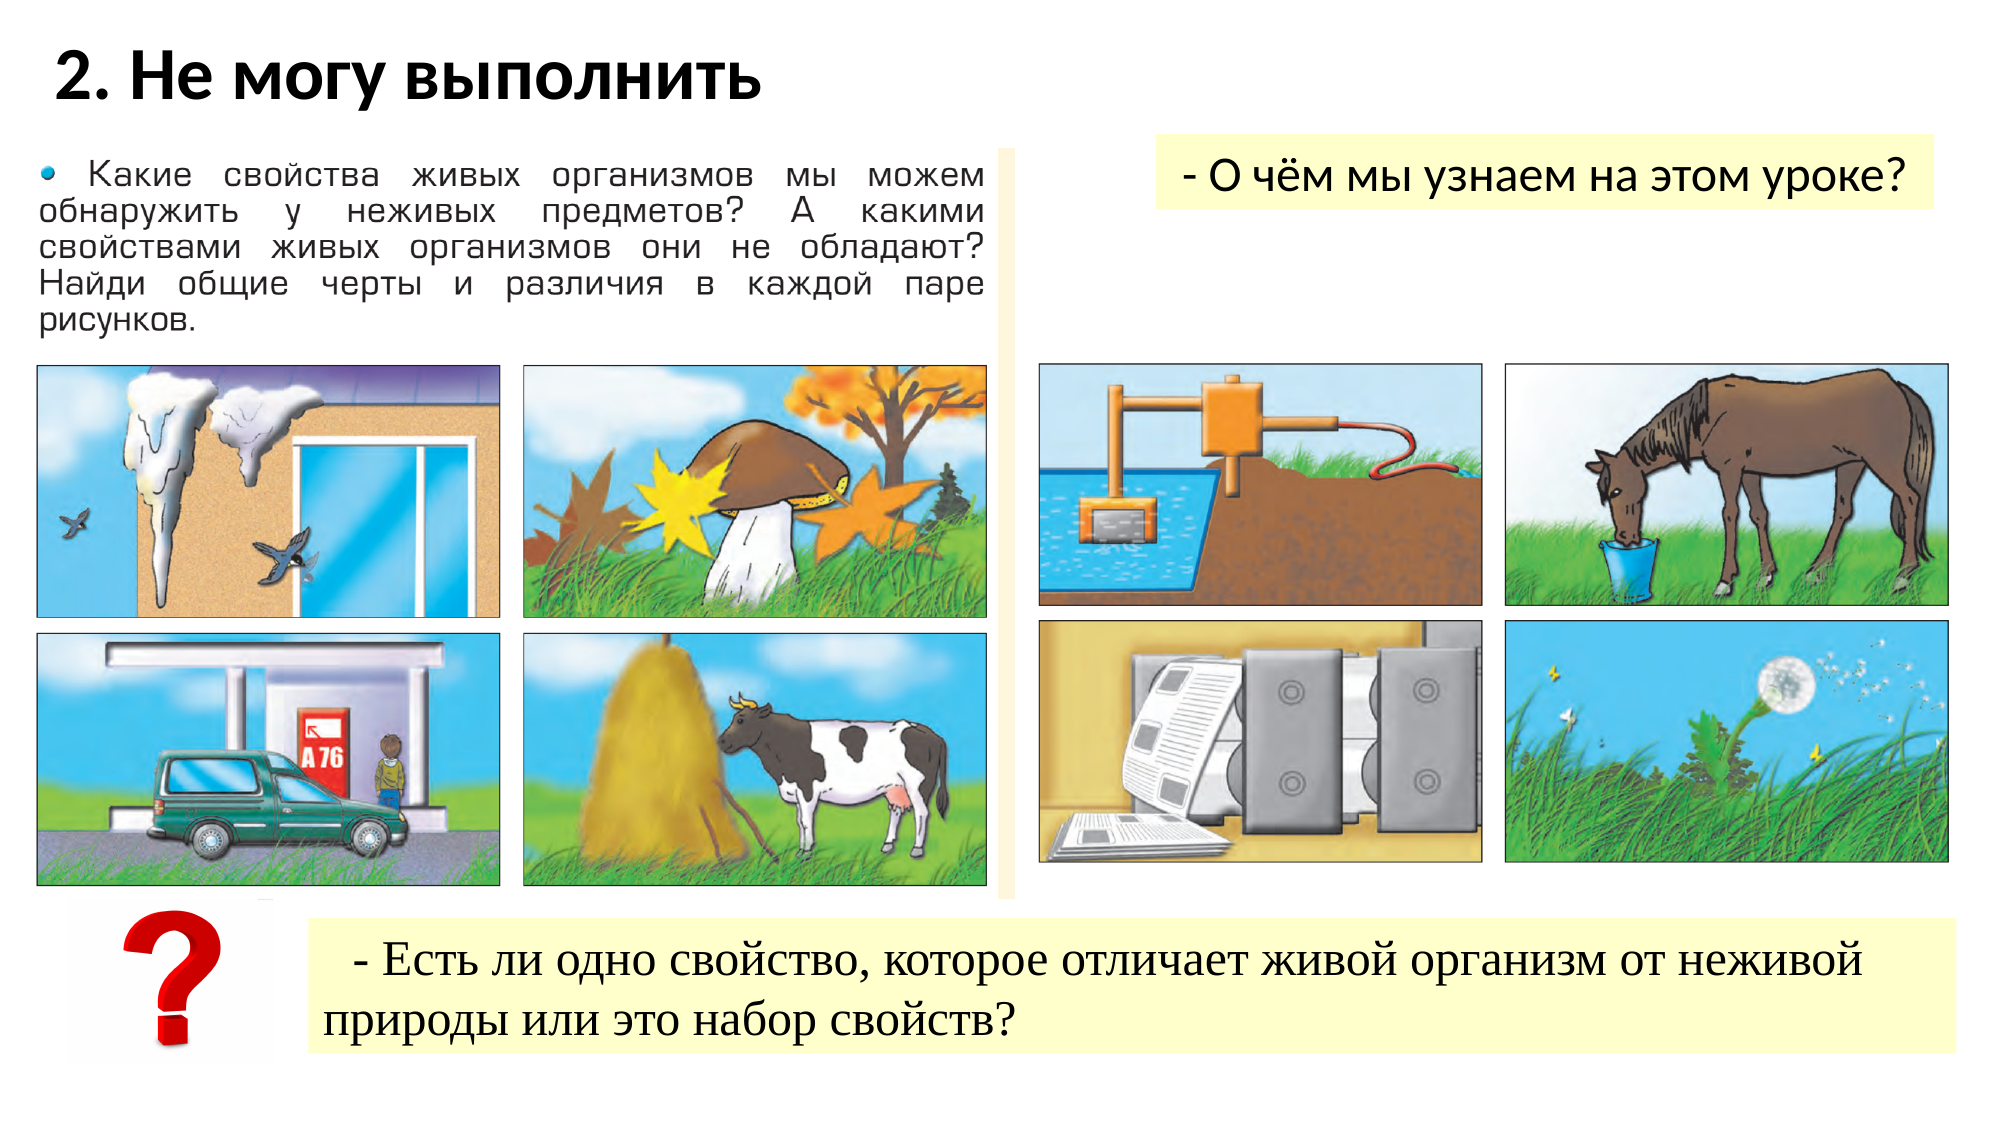

# 2. Не могу выполнить
 - О чём мы узнаем на этом уроке?
- Есть ли одно свойство, которое отличает живой организм от неживой природы или это набор свойств?